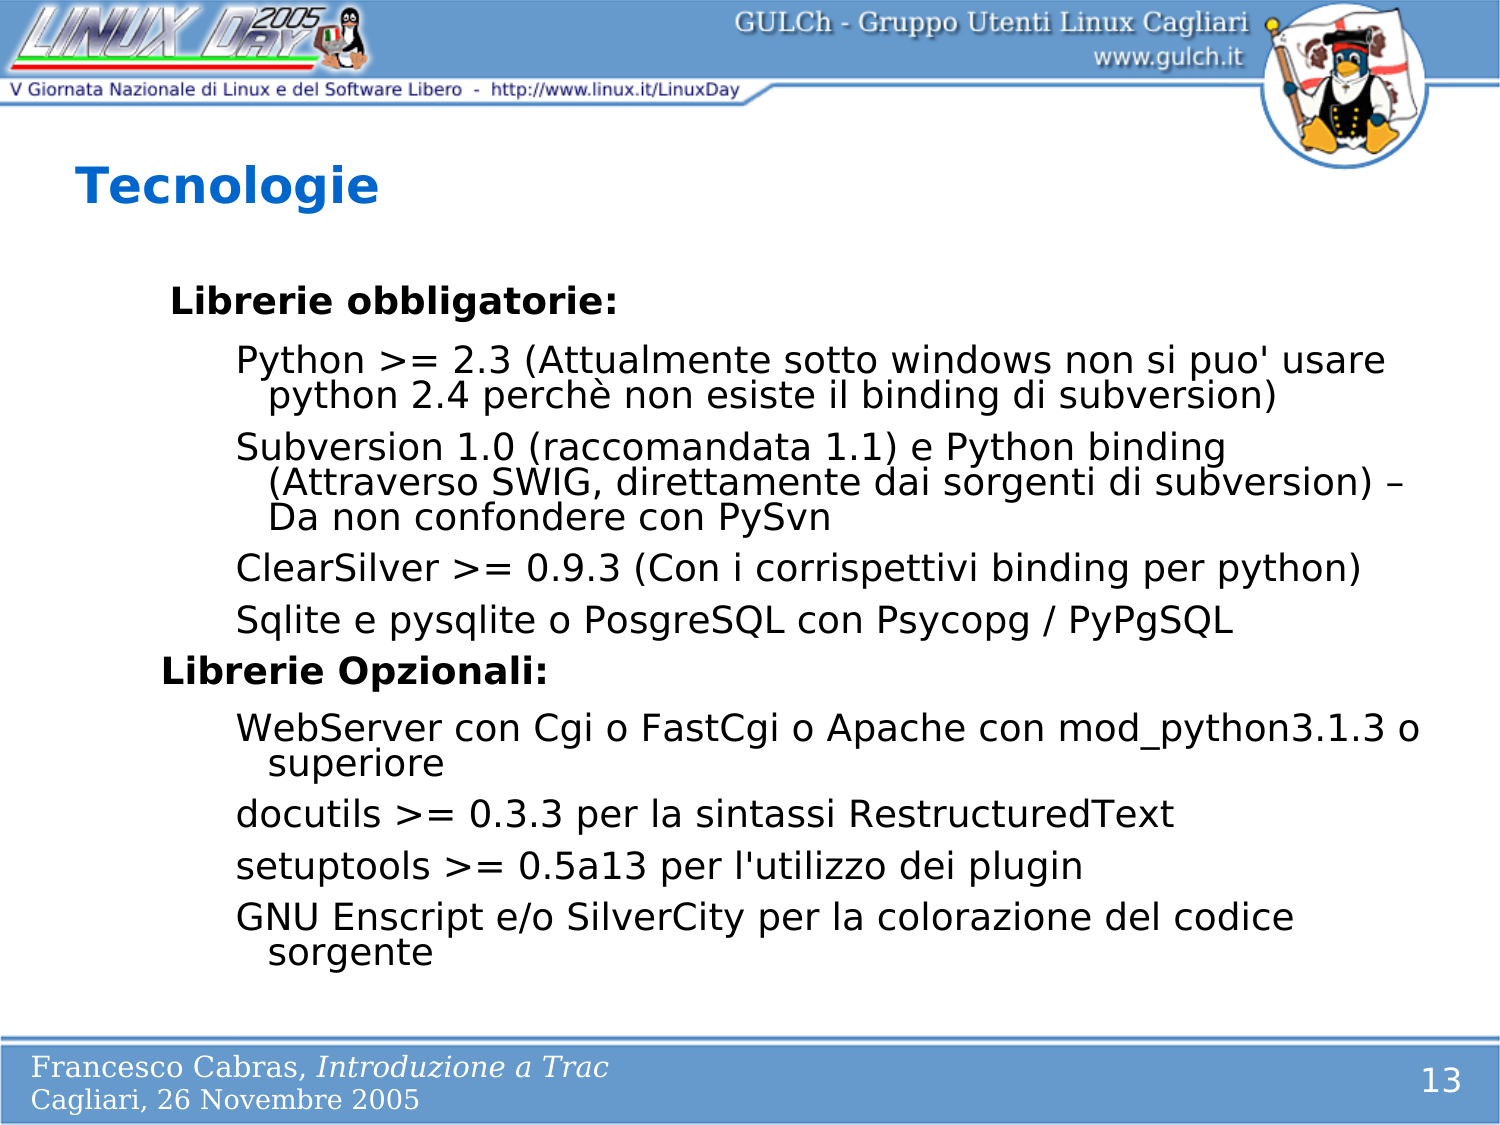

# Tecnologie
Librerie obbligatorie:
Python >= 2.3 (Attualmente sotto windows non si puo' usare python 2.4 perchè non esiste il binding di subversion)
Subversion 1.0 (raccomandata 1.1) e Python binding (Attraverso SWIG, direttamente dai sorgenti di subversion) – Da non confondere con PySvn
ClearSilver >= 0.9.3 (Con i corrispettivi binding per python)
Sqlite e pysqlite o PosgreSQL con Psycopg / PyPgSQL
Librerie Opzionali:
WebServer con Cgi o FastCgi o Apache con mod_python3.1.3 o superiore
docutils >= 0.3.3 per la sintassi RestructuredText
setuptools >= 0.5a13 per l'utilizzo dei plugin
GNU Enscript e/o SilverCity per la colorazione del codice sorgente